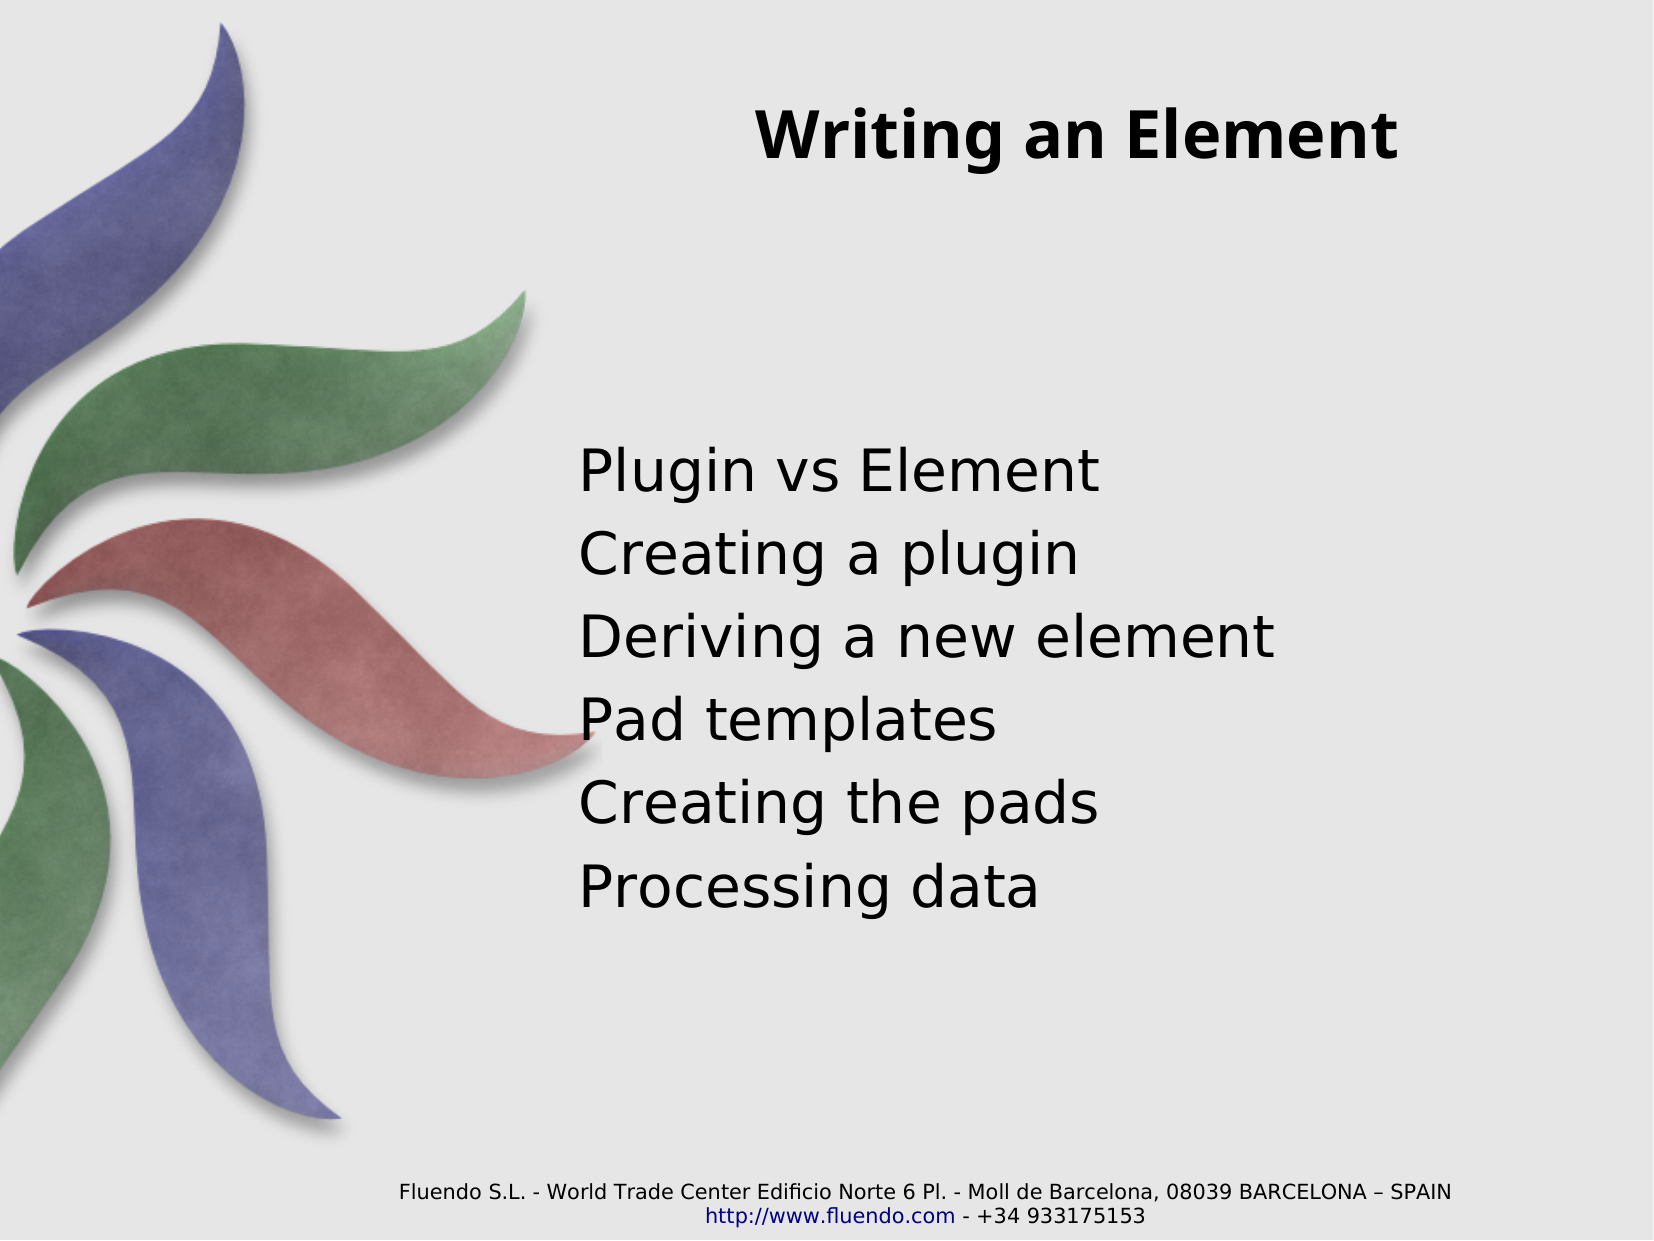

# Writing an Element
Plugin vs Element
Creating a plugin
Deriving a new element
Pad templates
Creating the pads
Processing data